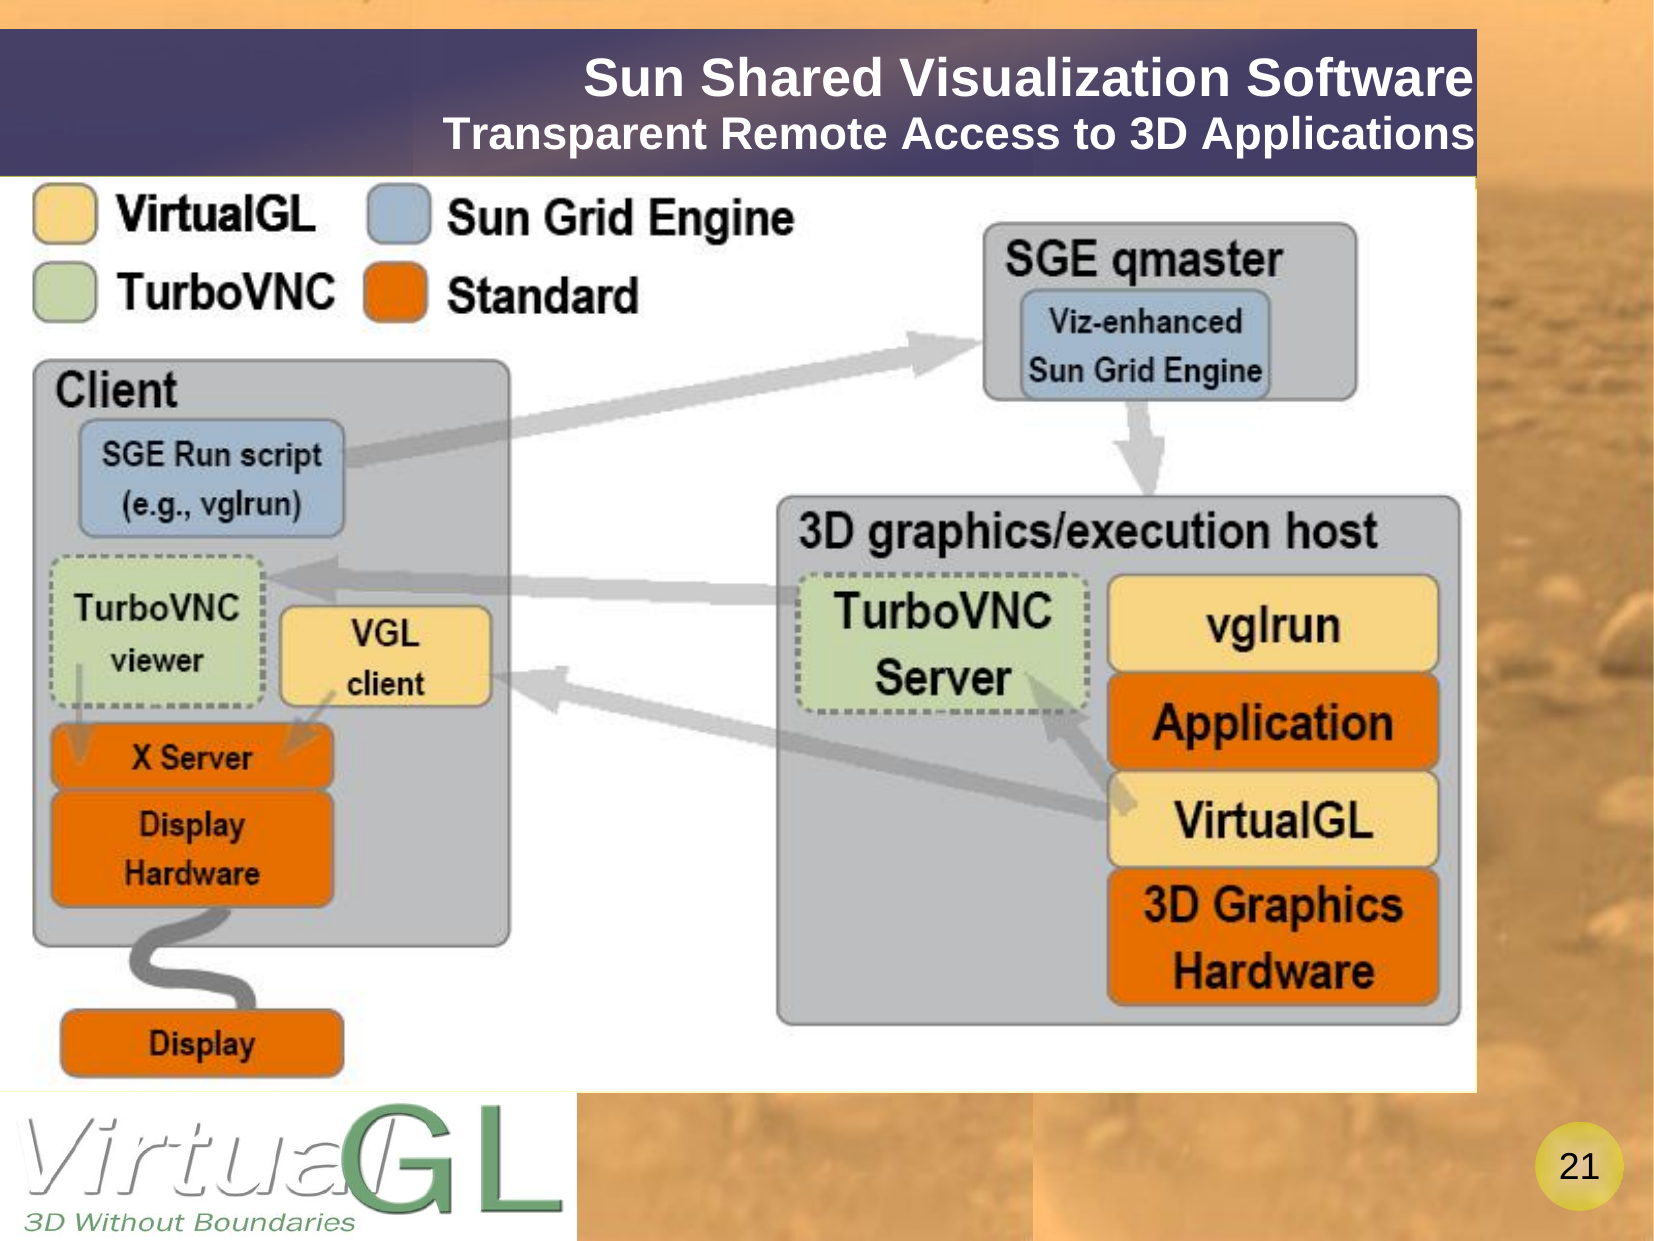

# Sun Shared Visualization Software Transparent Remote Access to 3D Applications